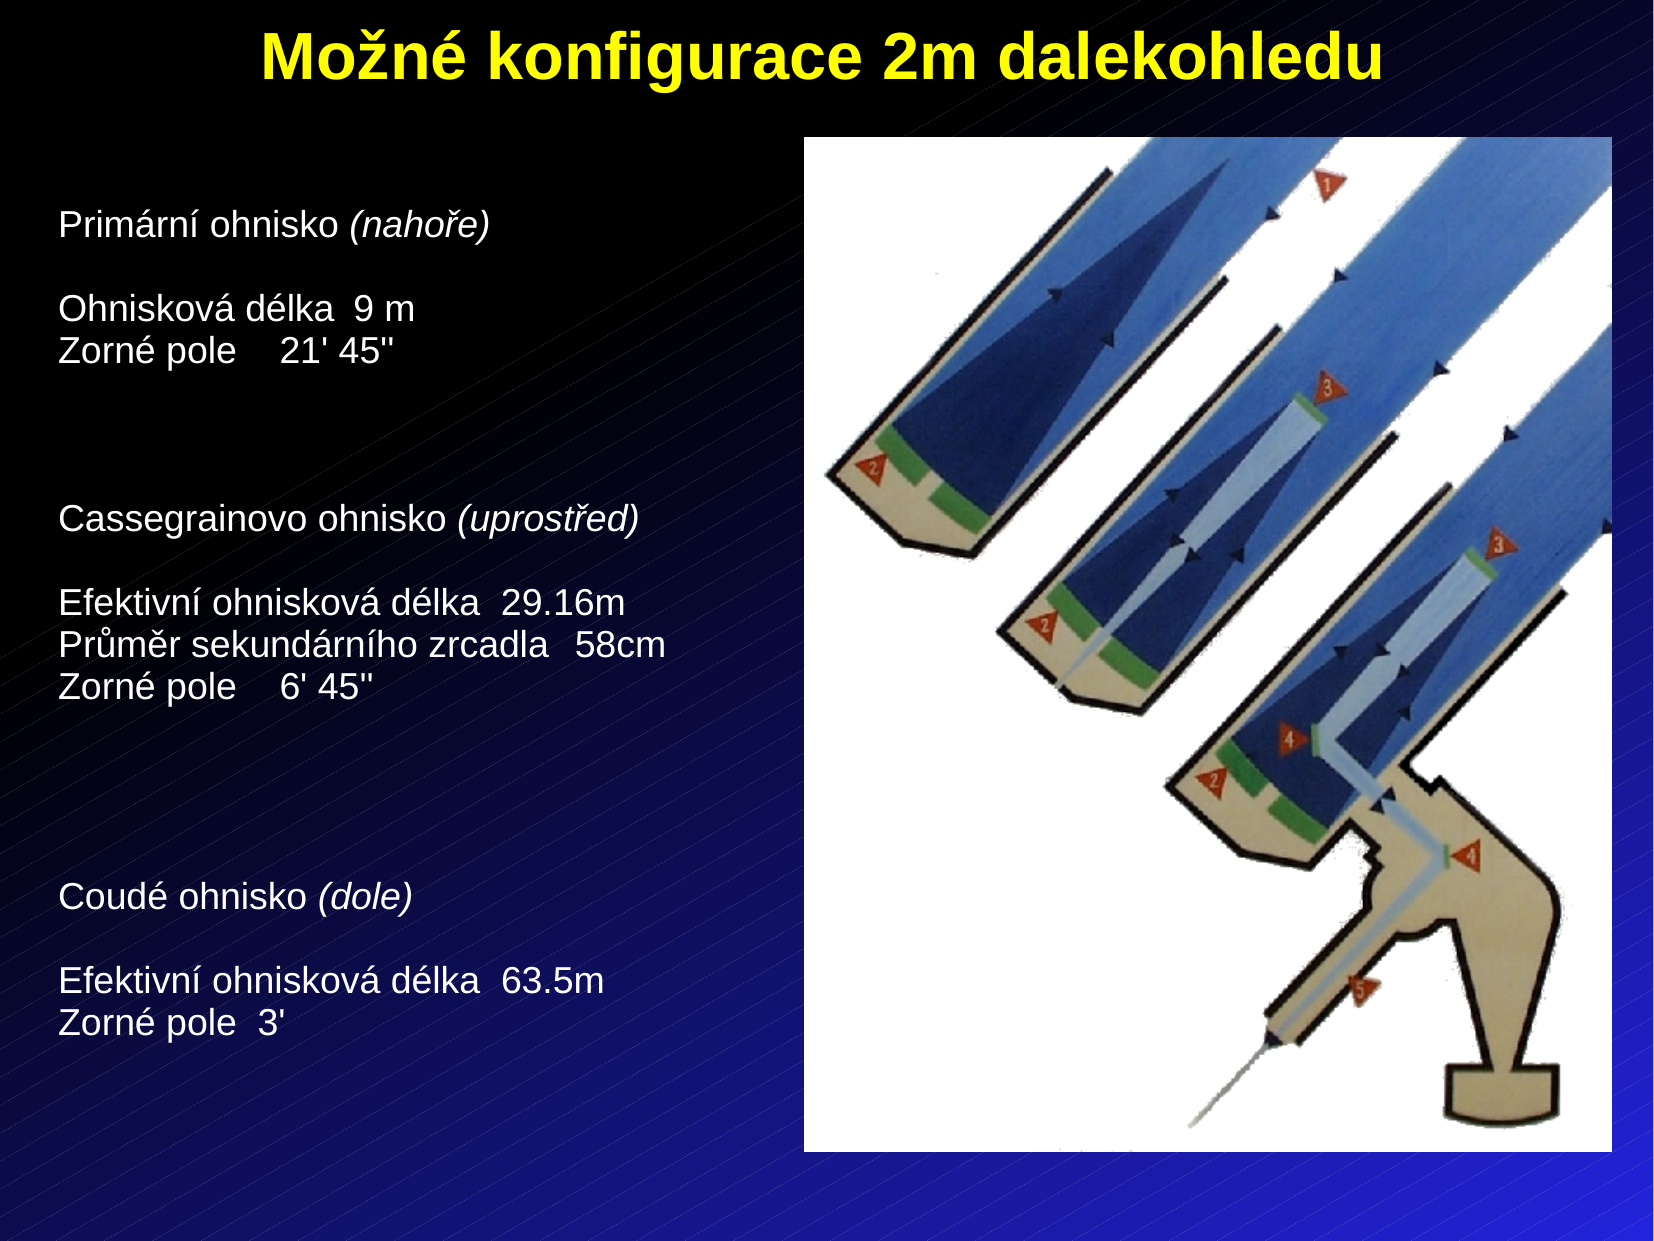

Možné konfigurace 2m dalekohledu
Primární ohnisko (nahoře)
Ohnisková délka 	9 m
Zorné pole 	21' 45''
Cassegrainovo ohnisko (uprostřed)
Efektivní ohnisková délka 29.16m
Průměr sekundárního zrcadla	58cm
Zorné pole 	6' 45''
Coudé ohnisko (dole)
Efektivní ohnisková délka 	63.5m
Zorné pole 3'